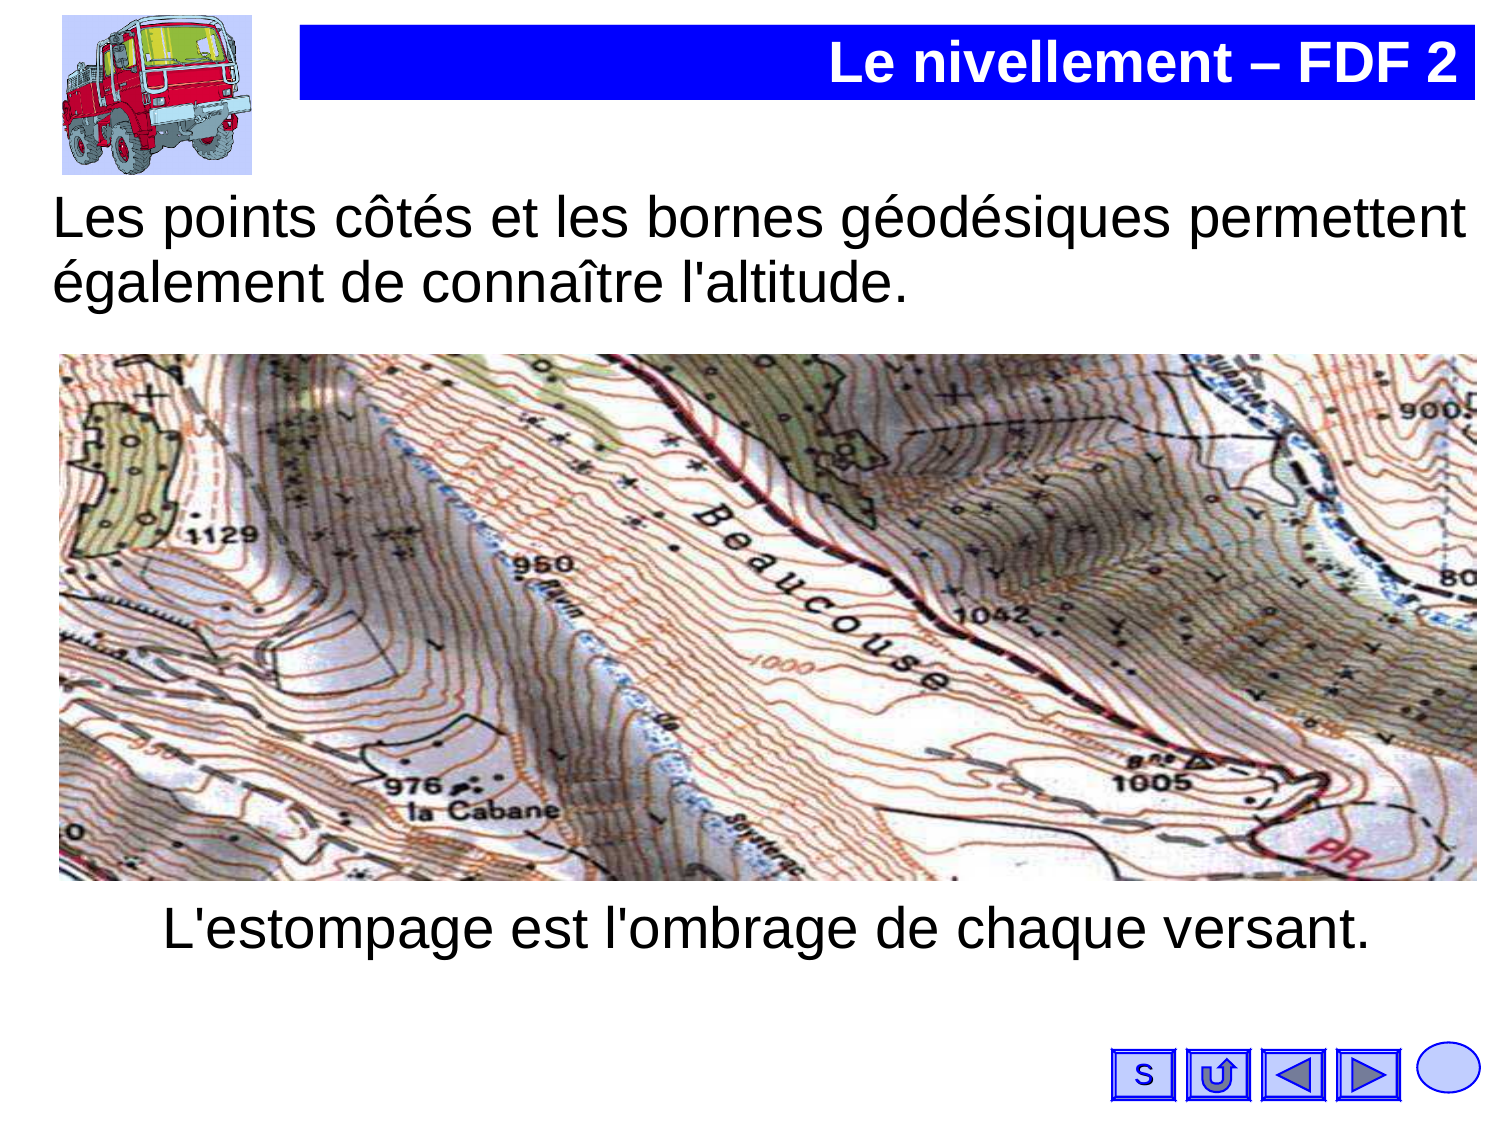

Le nivellement – FDF 2
Les points côtés et les bornes géodésiques permettent
également de connaître l'altitude.
L'estompage est l'ombrage de chaque versant.